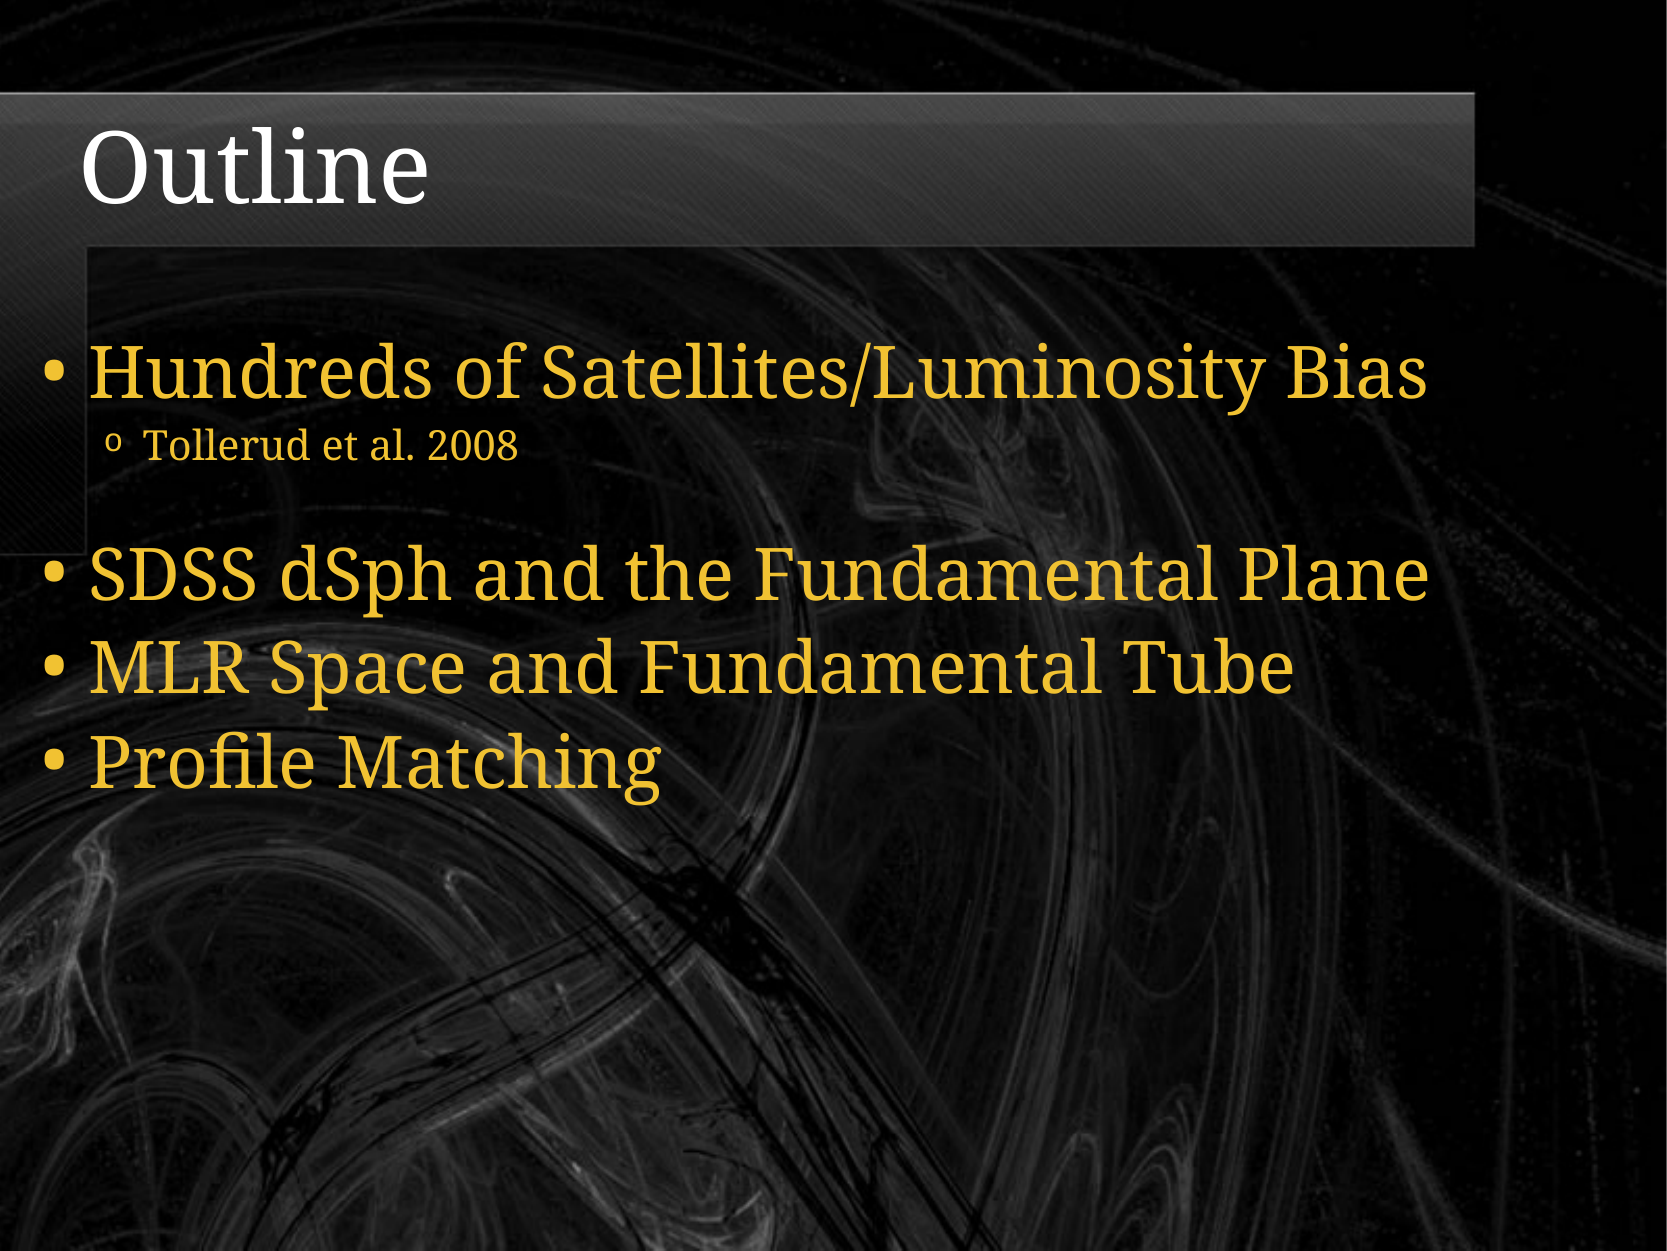

# Outline
Hundreds of Satellites/Luminosity Bias
Tollerud et al. 2008
SDSS dSph and the Fundamental Plane
MLR Space and Fundamental Tube
Profile Matching